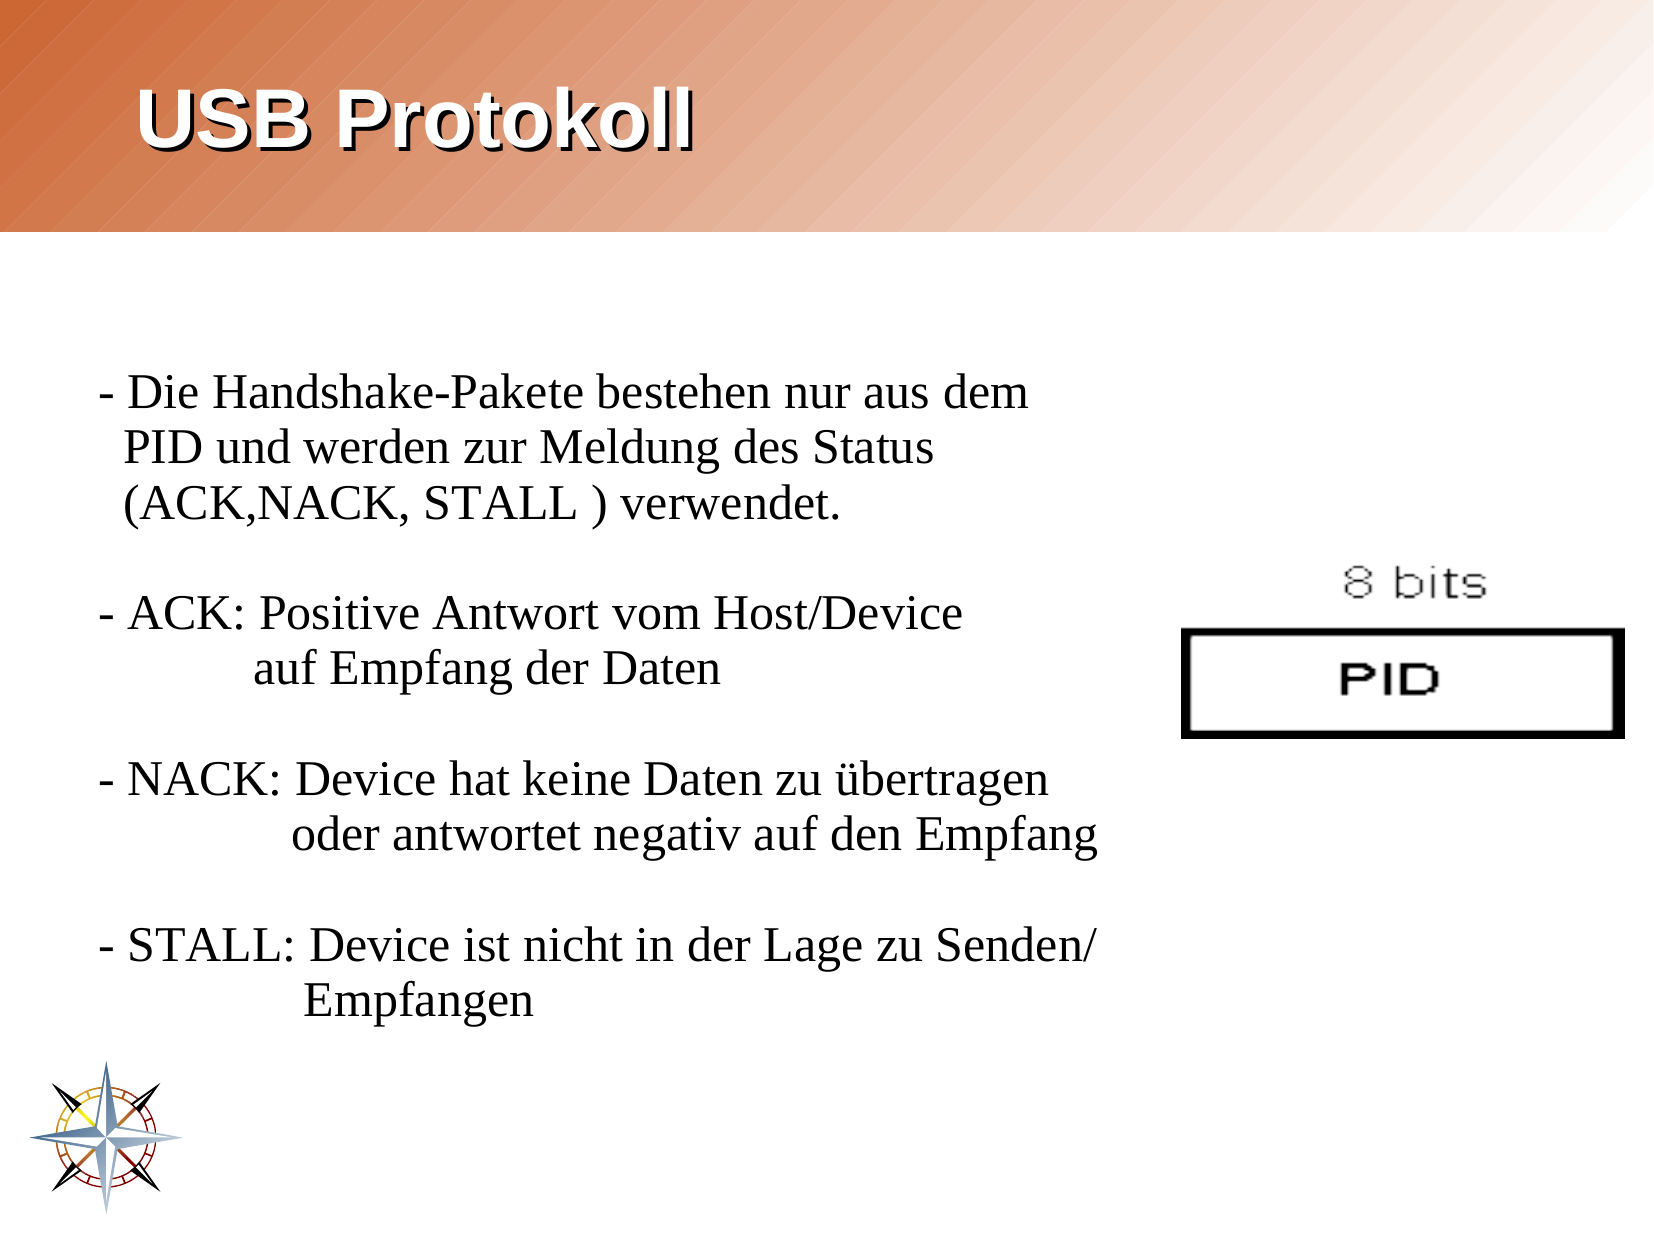

# USB Protokoll
- Die Handshake-Pakete bestehen nur aus dem PID und werden zur Meldung des Status (ACK,NACK, STALL ) verwendet.
- ACK: Positive Antwort vom Host/Device
	 auf Empfang der Daten
- NACK: Device hat keine Daten zu übertragen
	 oder antwortet negativ auf den Empfang
- STALL: Device ist nicht in der Lage zu Senden/
	 Empfangen